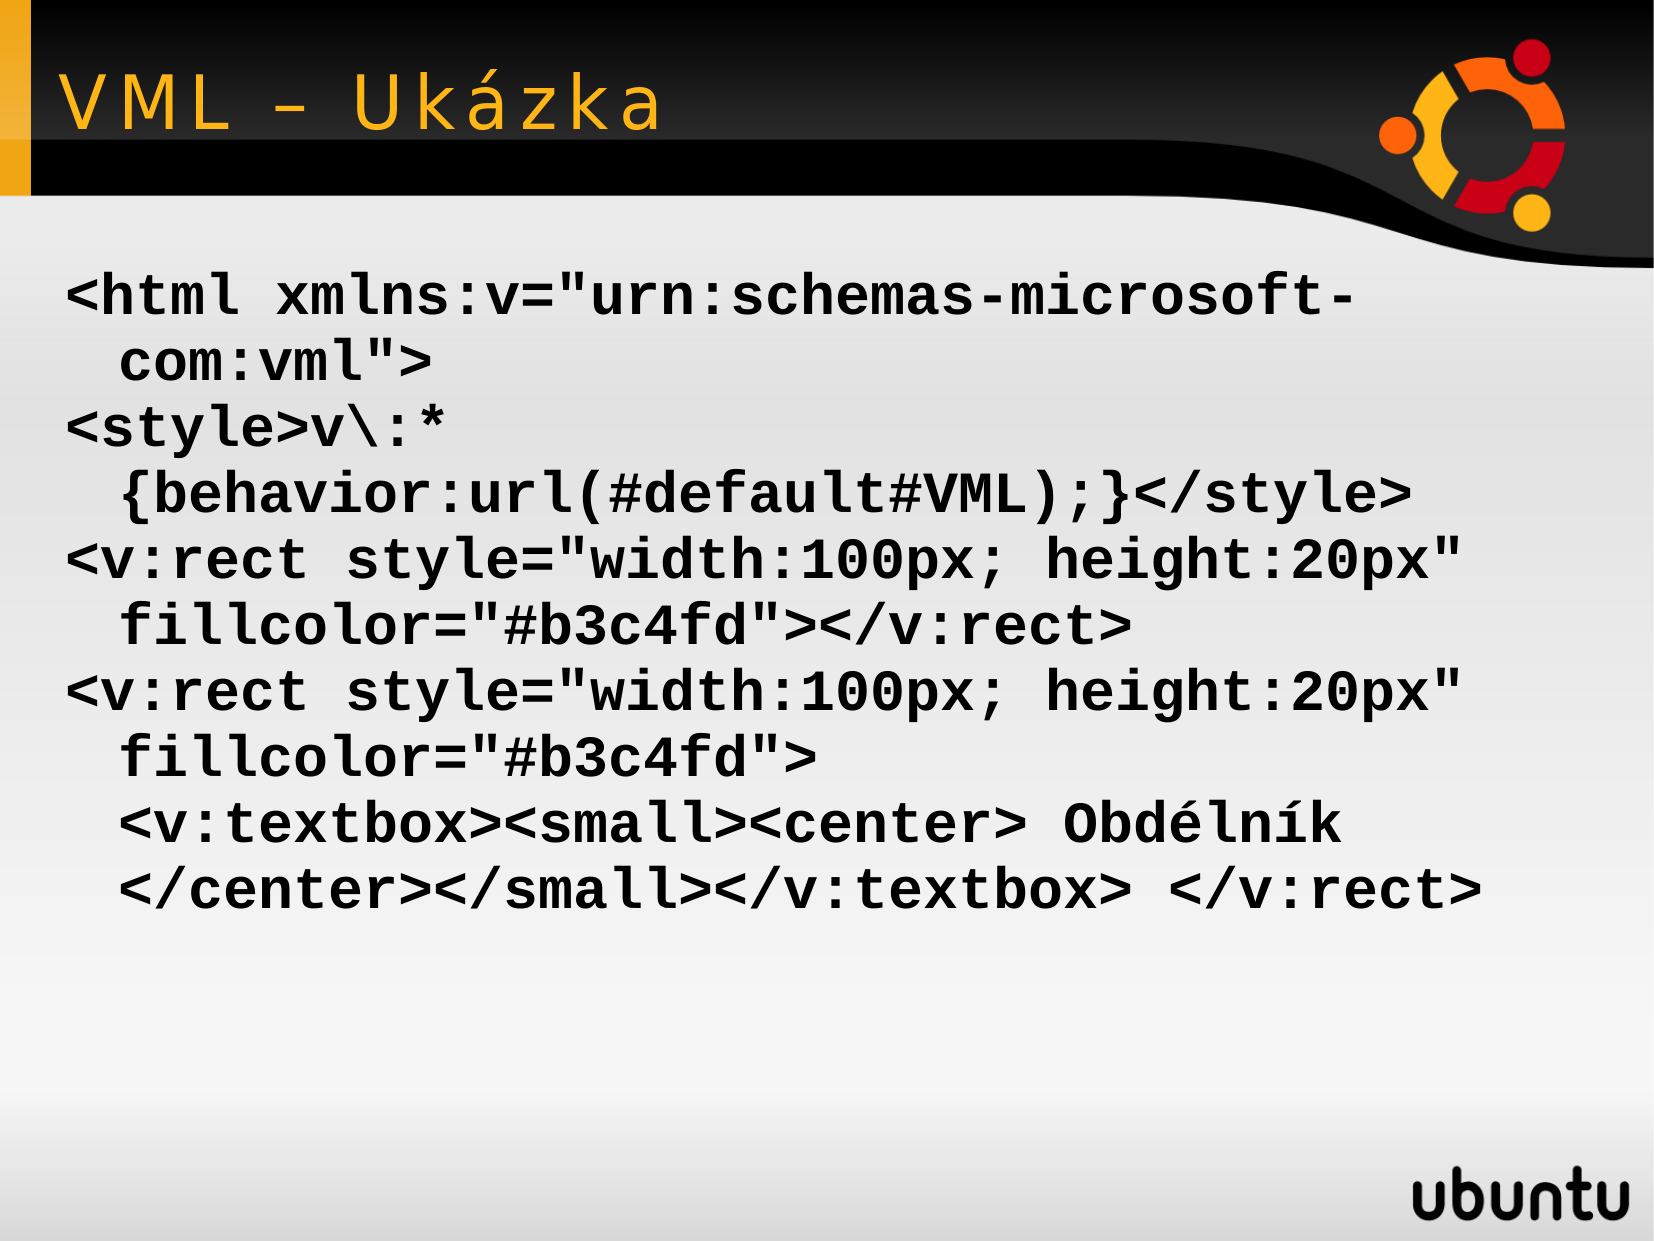

# VML – Ukázka
<html xmlns:v="urn:schemas-microsoft-com:vml">
<style>v\:* {behavior:url(#default#VML);}</style>
<v:rect style="width:100px; height:20px" fillcolor="#b3c4fd"></v:rect>
<v:rect style="width:100px; height:20px" fillcolor="#b3c4fd"> <v:textbox><small><center> Obdélník </center></small></v:textbox> </v:rect>